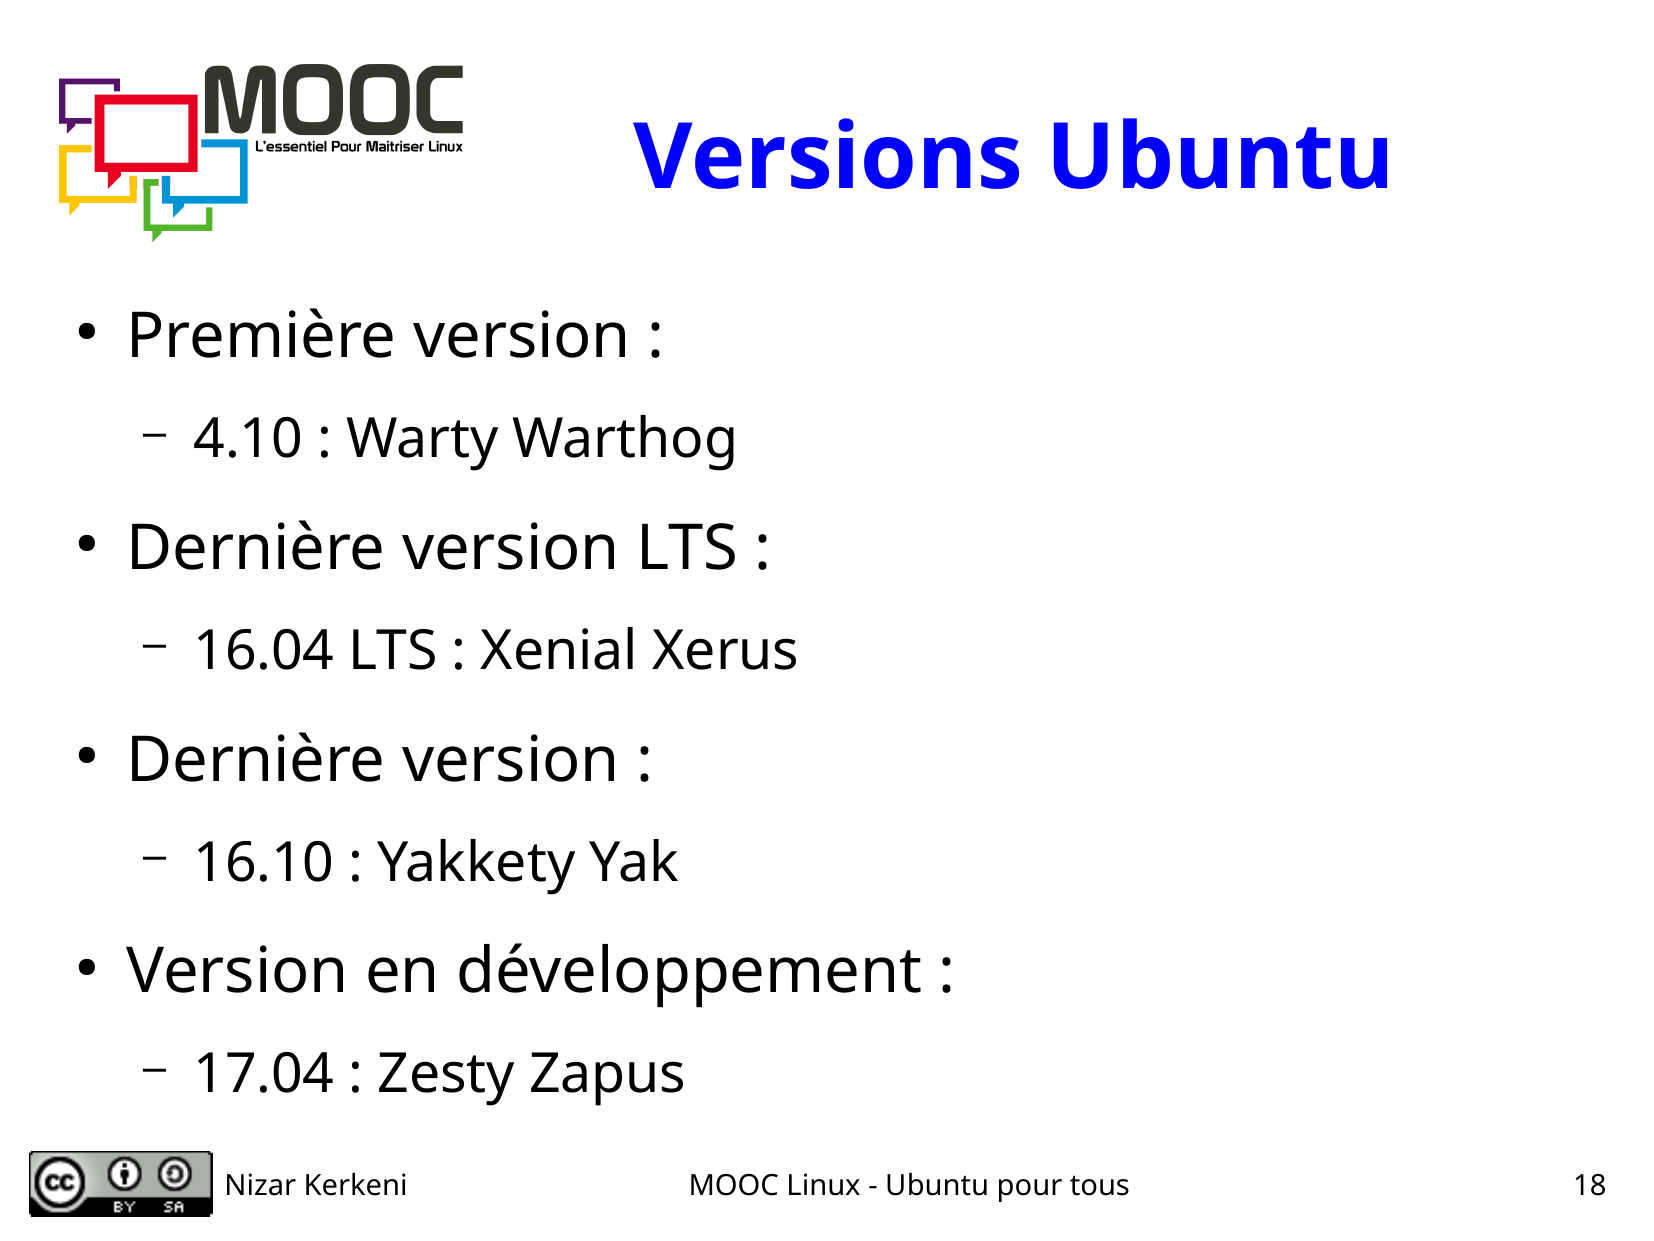

# Versions Ubuntu
Première version :
4.10 : Warty Warthog
Dernière version LTS :
16.04 LTS : Xenial Xerus
Dernière version :
16.10 : Yakkety Yak
Version en développement :
17.04 : Zesty Zapus
MOOC Linux - Ubuntu pour tous
18